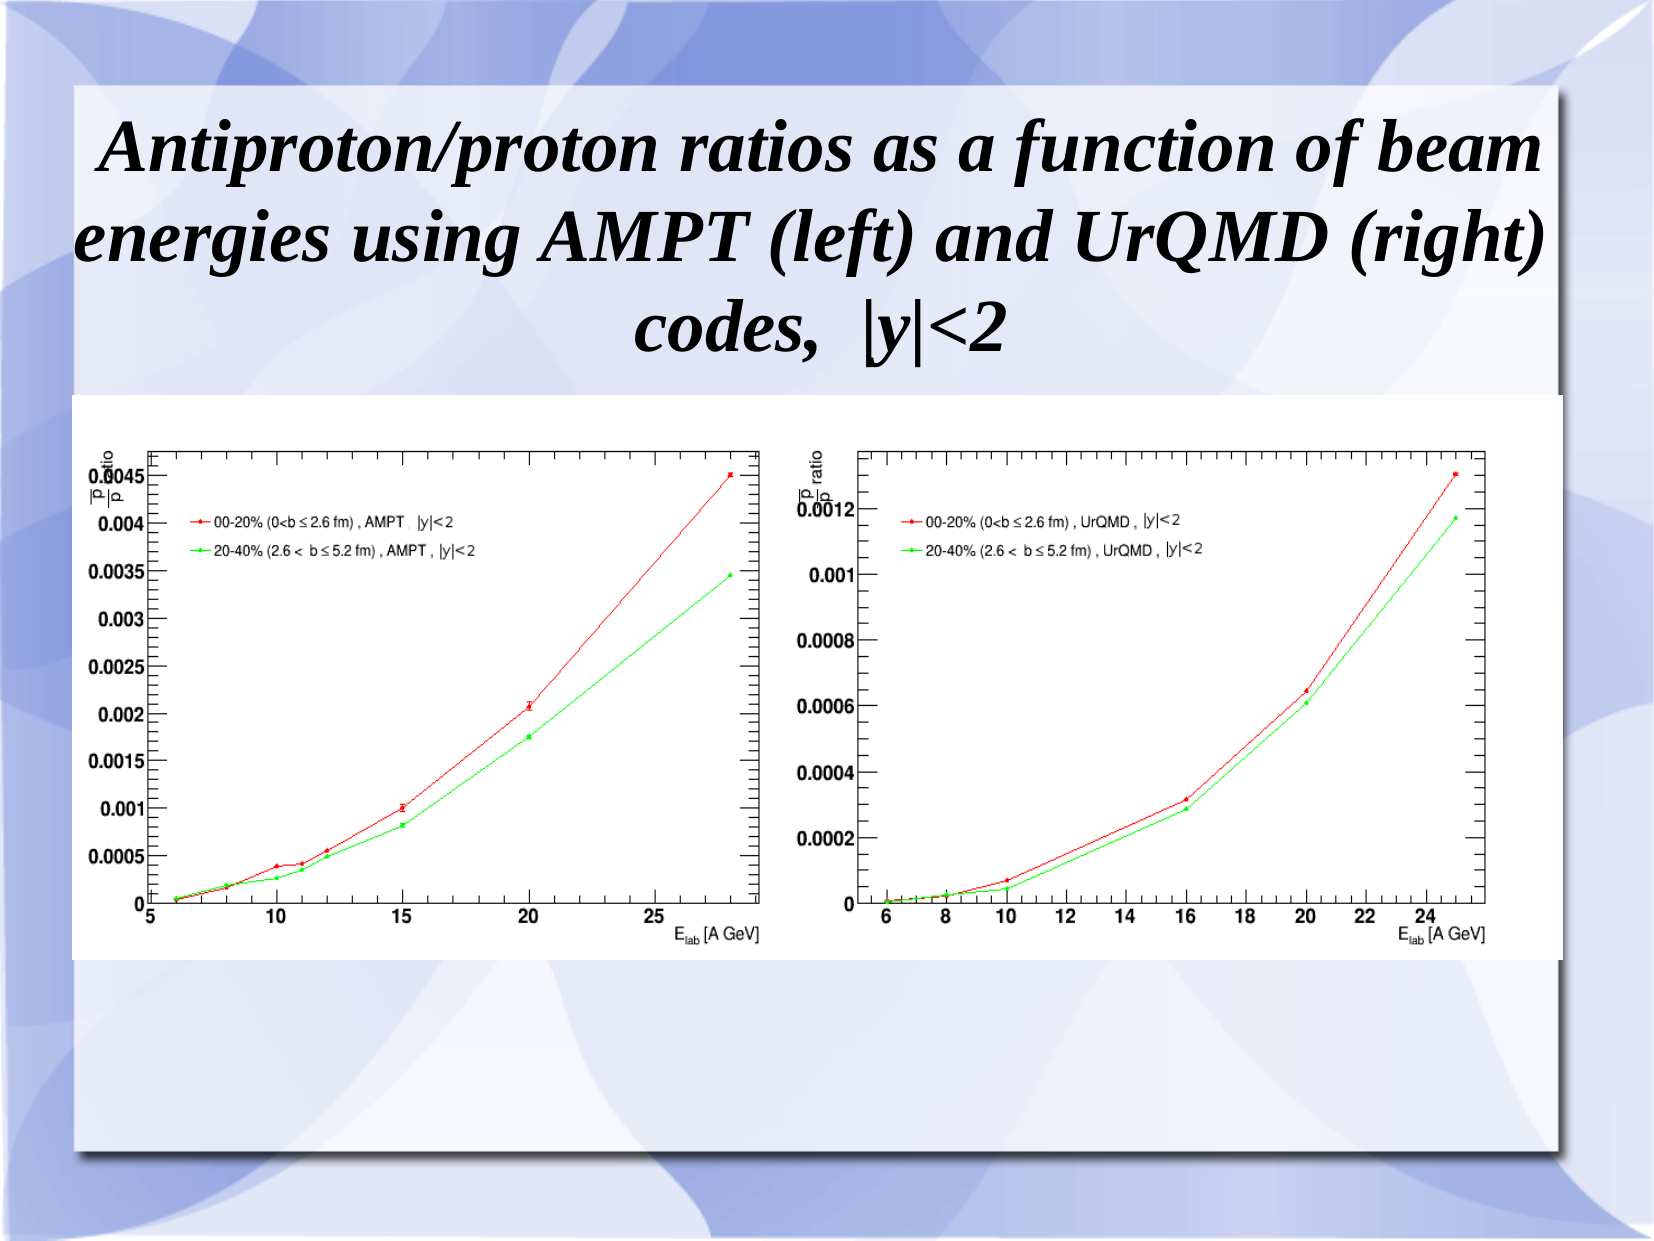

# Antiproton/proton ratios as a function of beam energies using AMPT (left) and UrQMD (right) codes, |y|<2